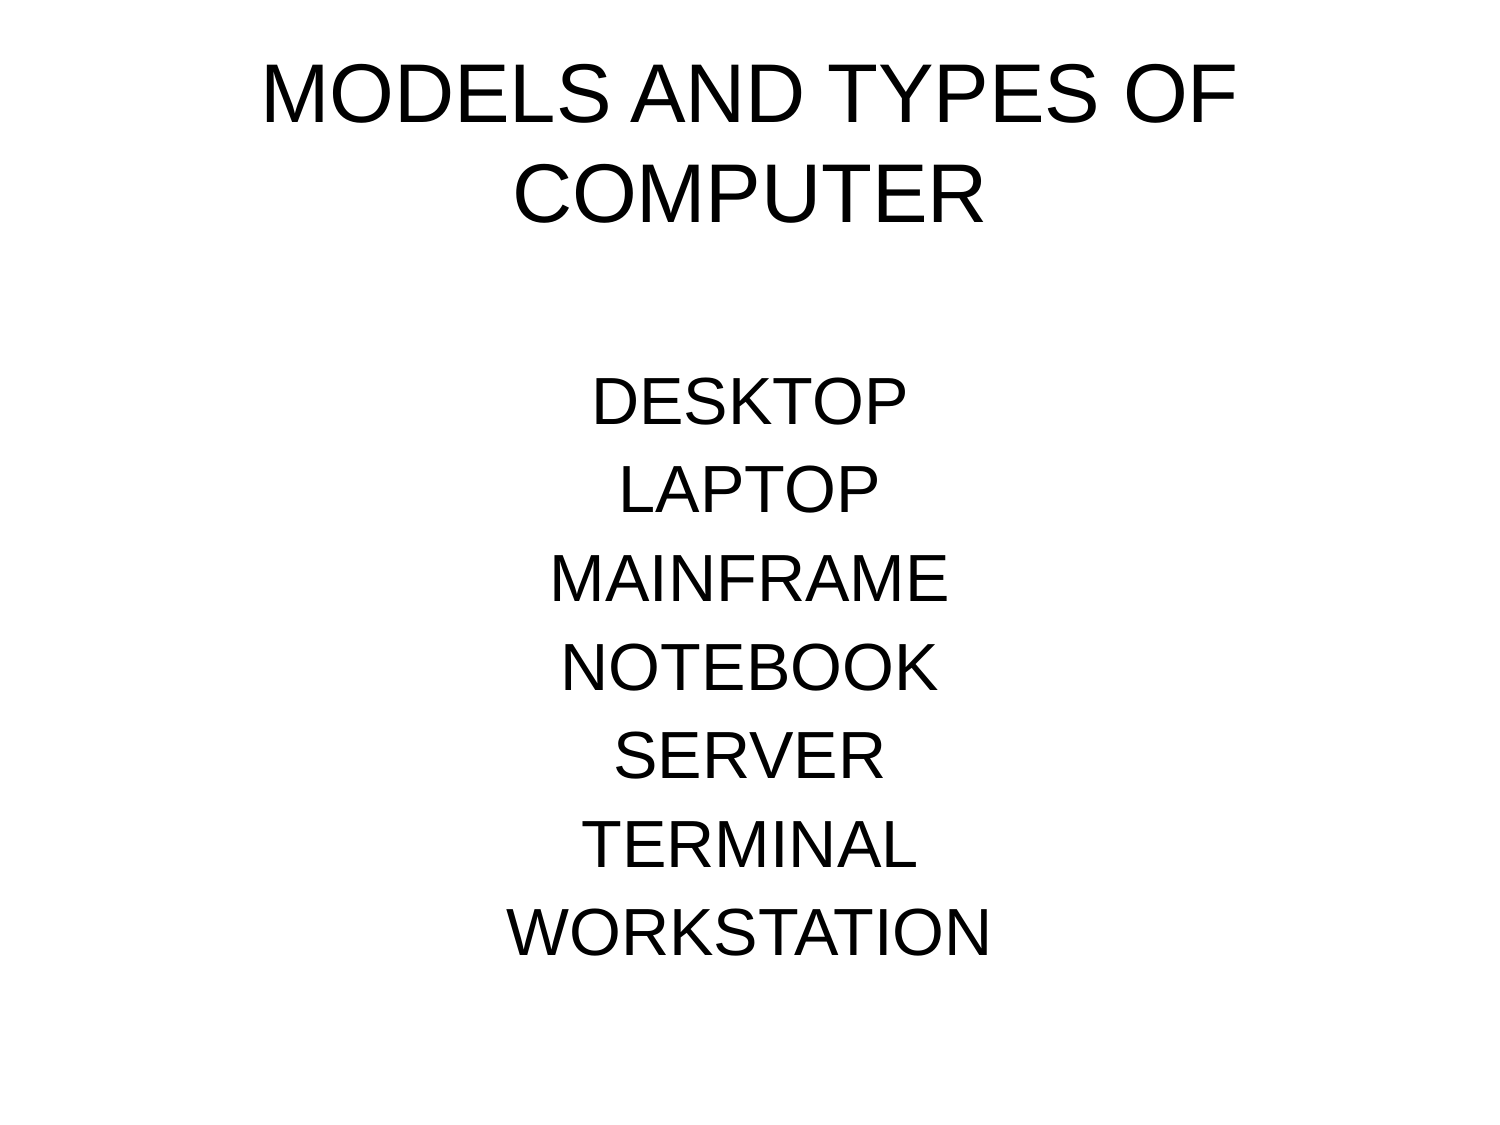

# MODELS AND TYPES OF COMPUTER
DESKTOP
LAPTOP
MAINFRAME
NOTEBOOK
SERVER
TERMINAL
WORKSTATION